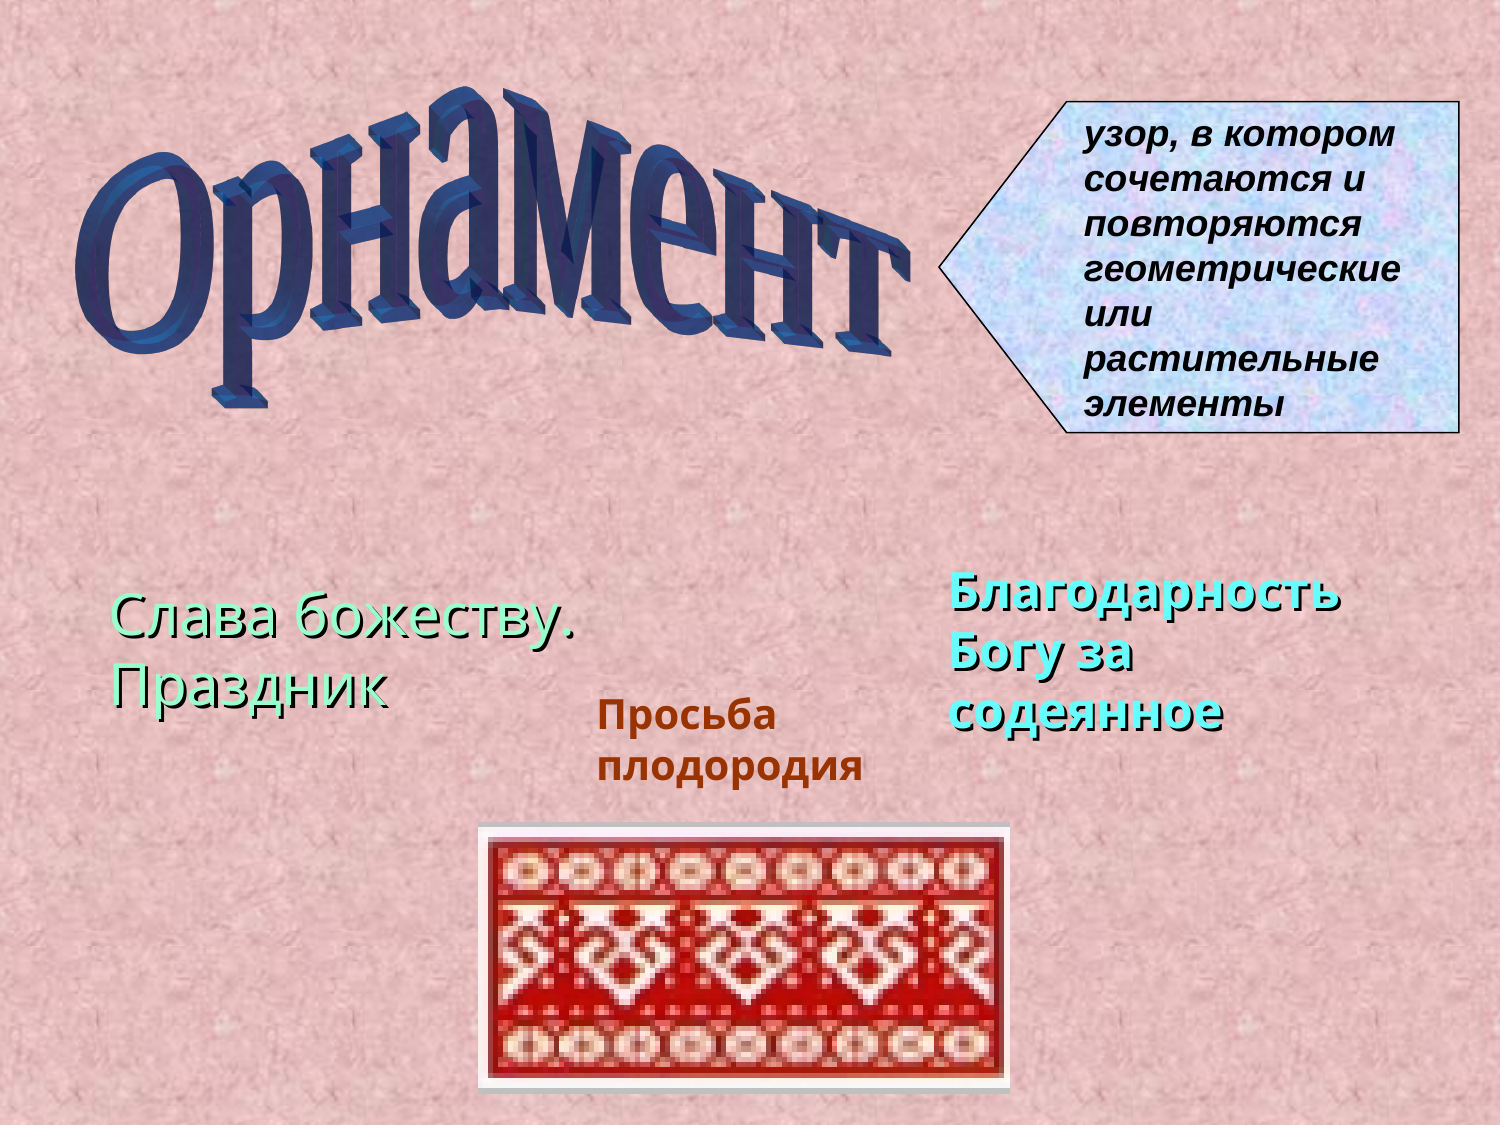

Орнамент
узор, в котором сочетаются и повторяются
геометрические или растительные элементы
Благодарность Богу за содеянное
Слава божеству.
Праздник
Просьба
плодородия